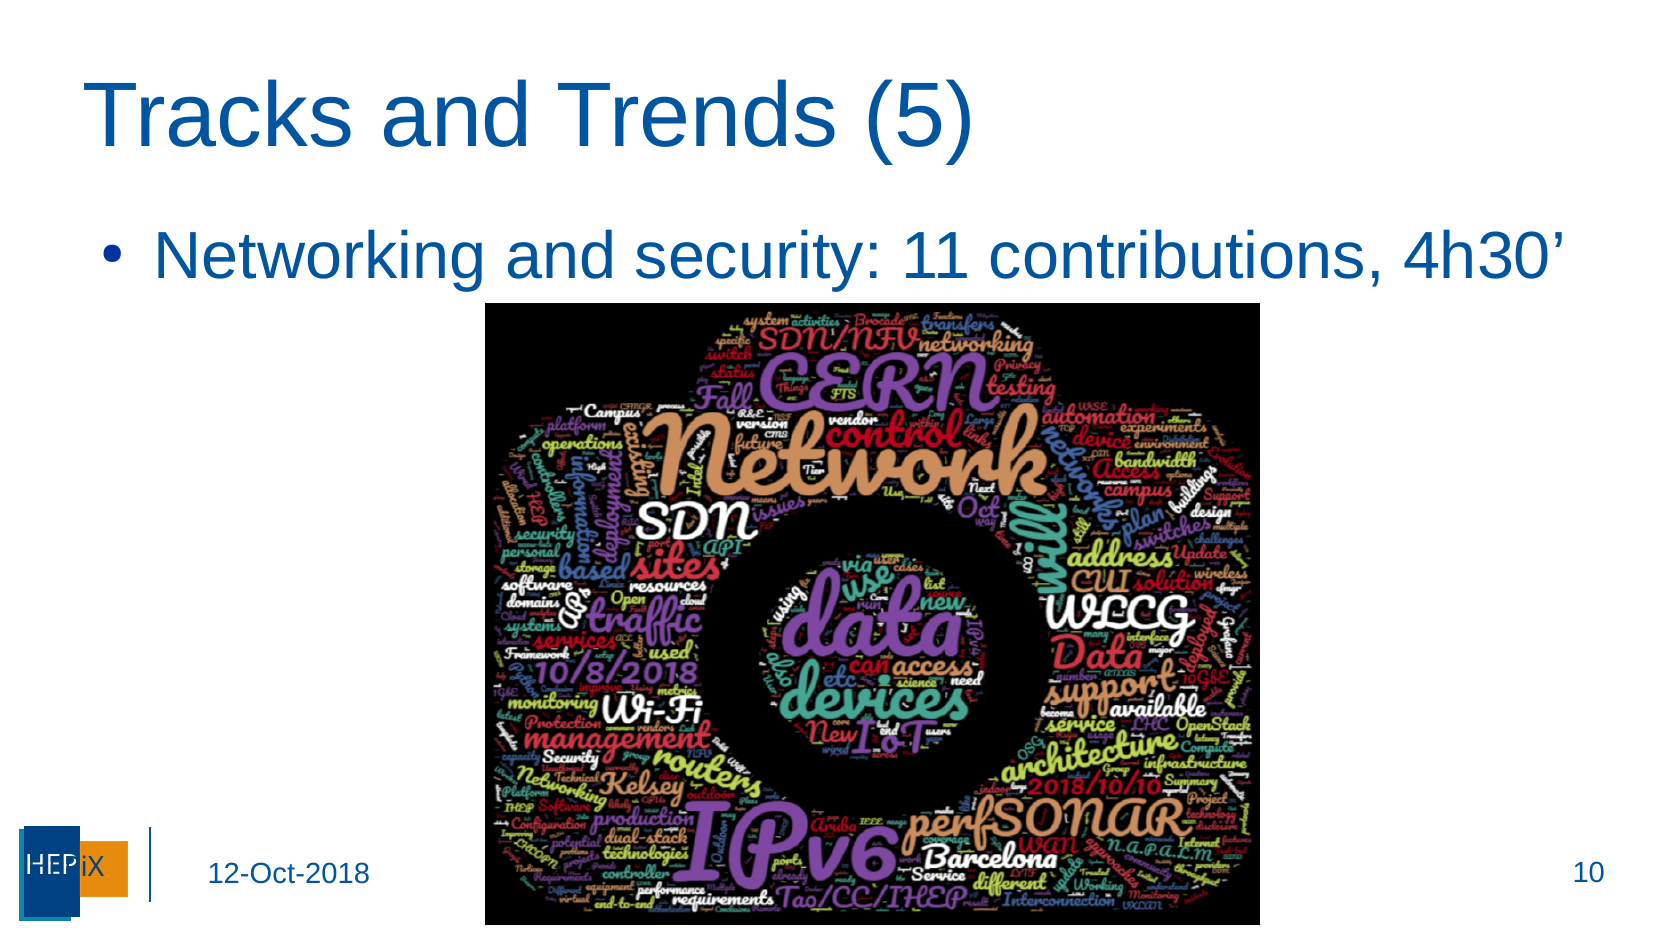

# Tracks and Trends (5)
Networking and security: 11 contributions, 4h30’
Helge Meinhard (at) CERN.ch - Workshop wrap-up
10
12-Oct-2018